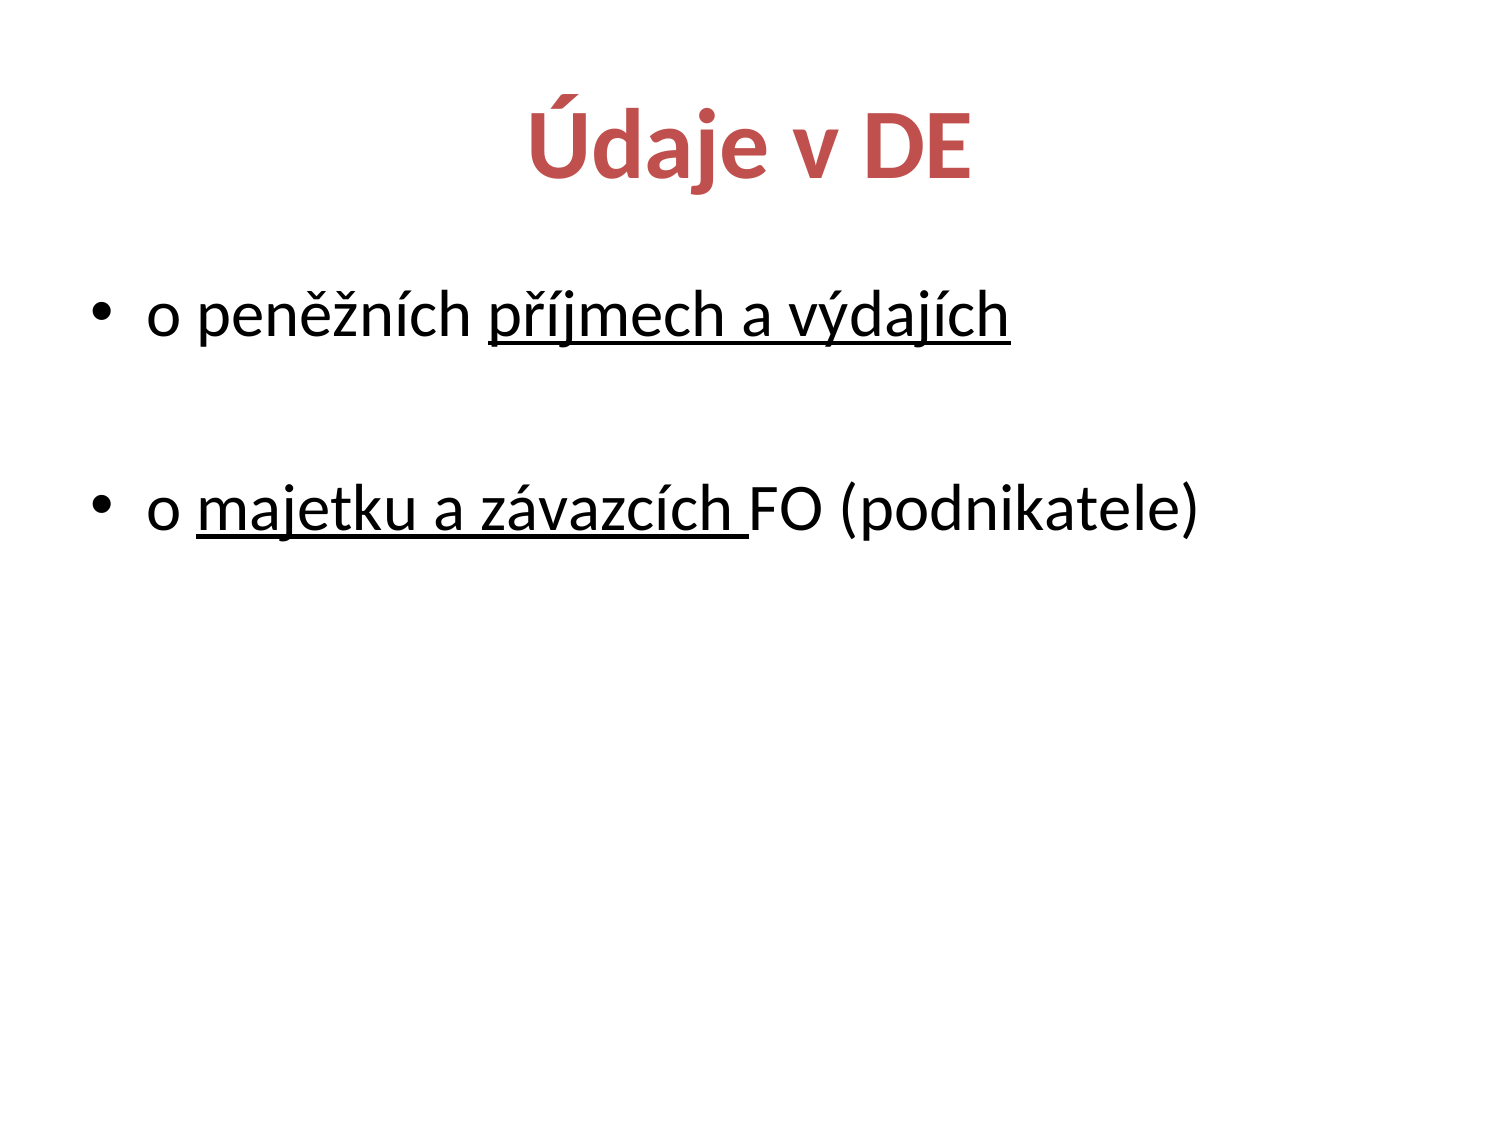

# Údaje v DE
o peněžních příjmech a výdajích
o majetku a závazcích FO (podnikatele)